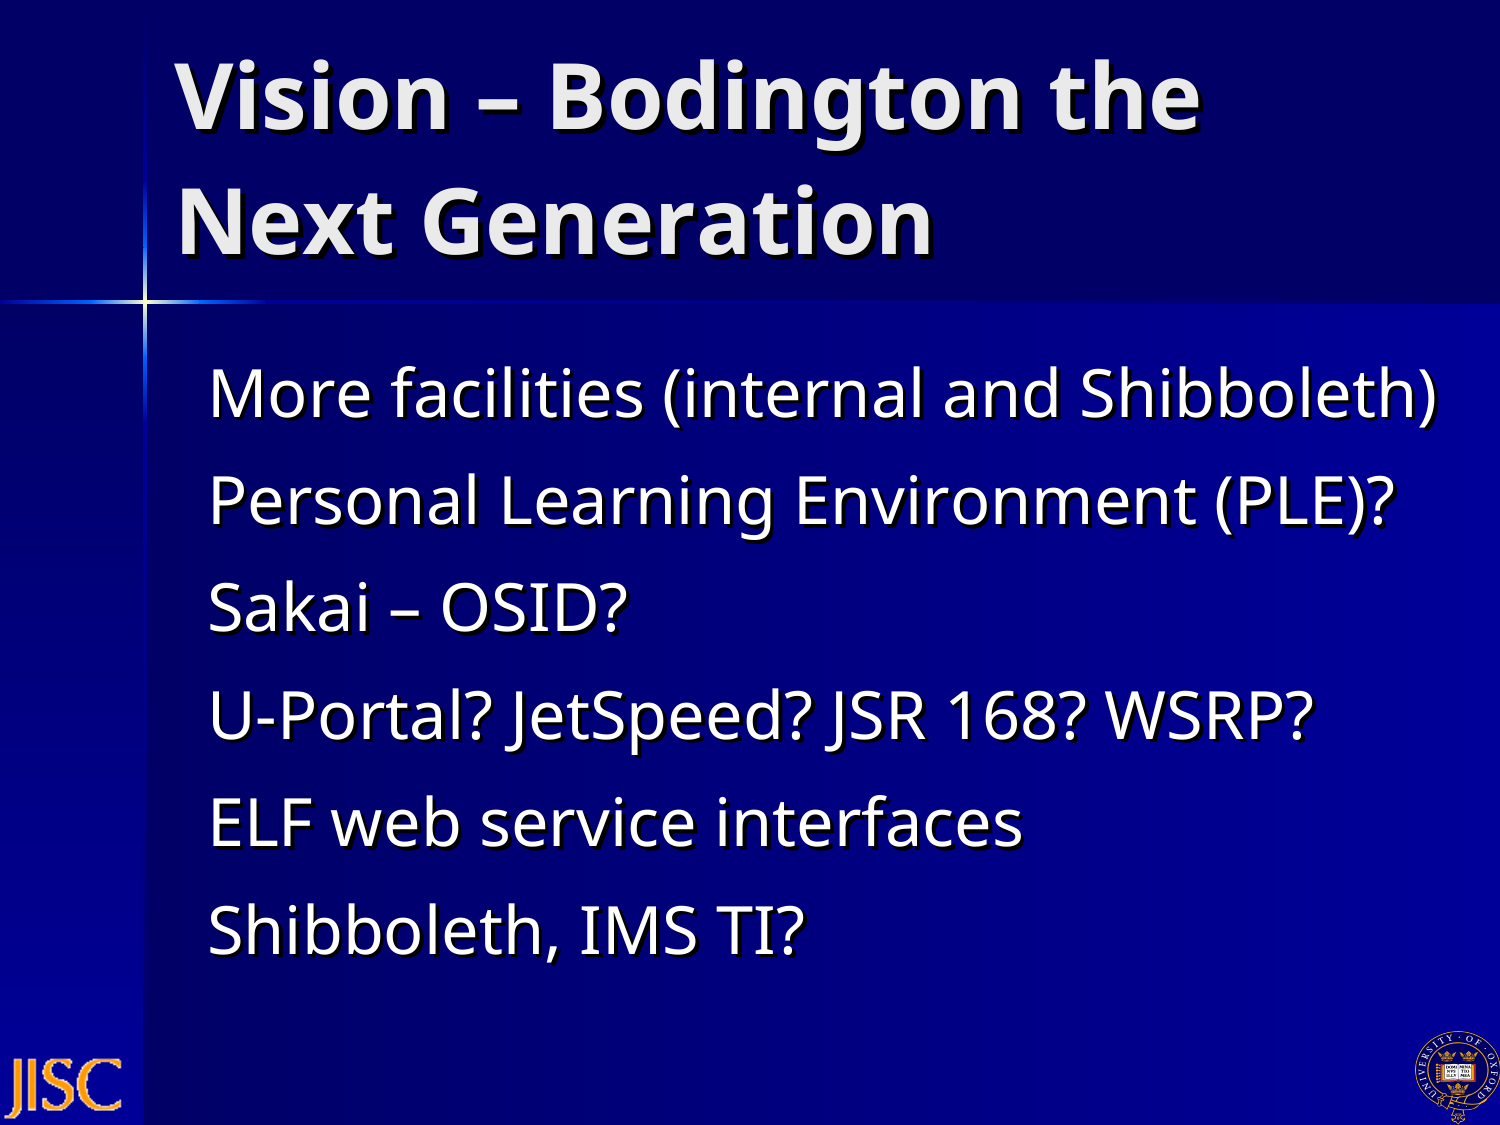

# Vision – Bodington the Next Generation
 More facilities (internal and Shibboleth)
 Personal Learning Environment (PLE)?
 Sakai – OSID?
 U-Portal? JetSpeed? JSR 168? WSRP?
 ELF web service interfaces
 Shibboleth, IMS TI?